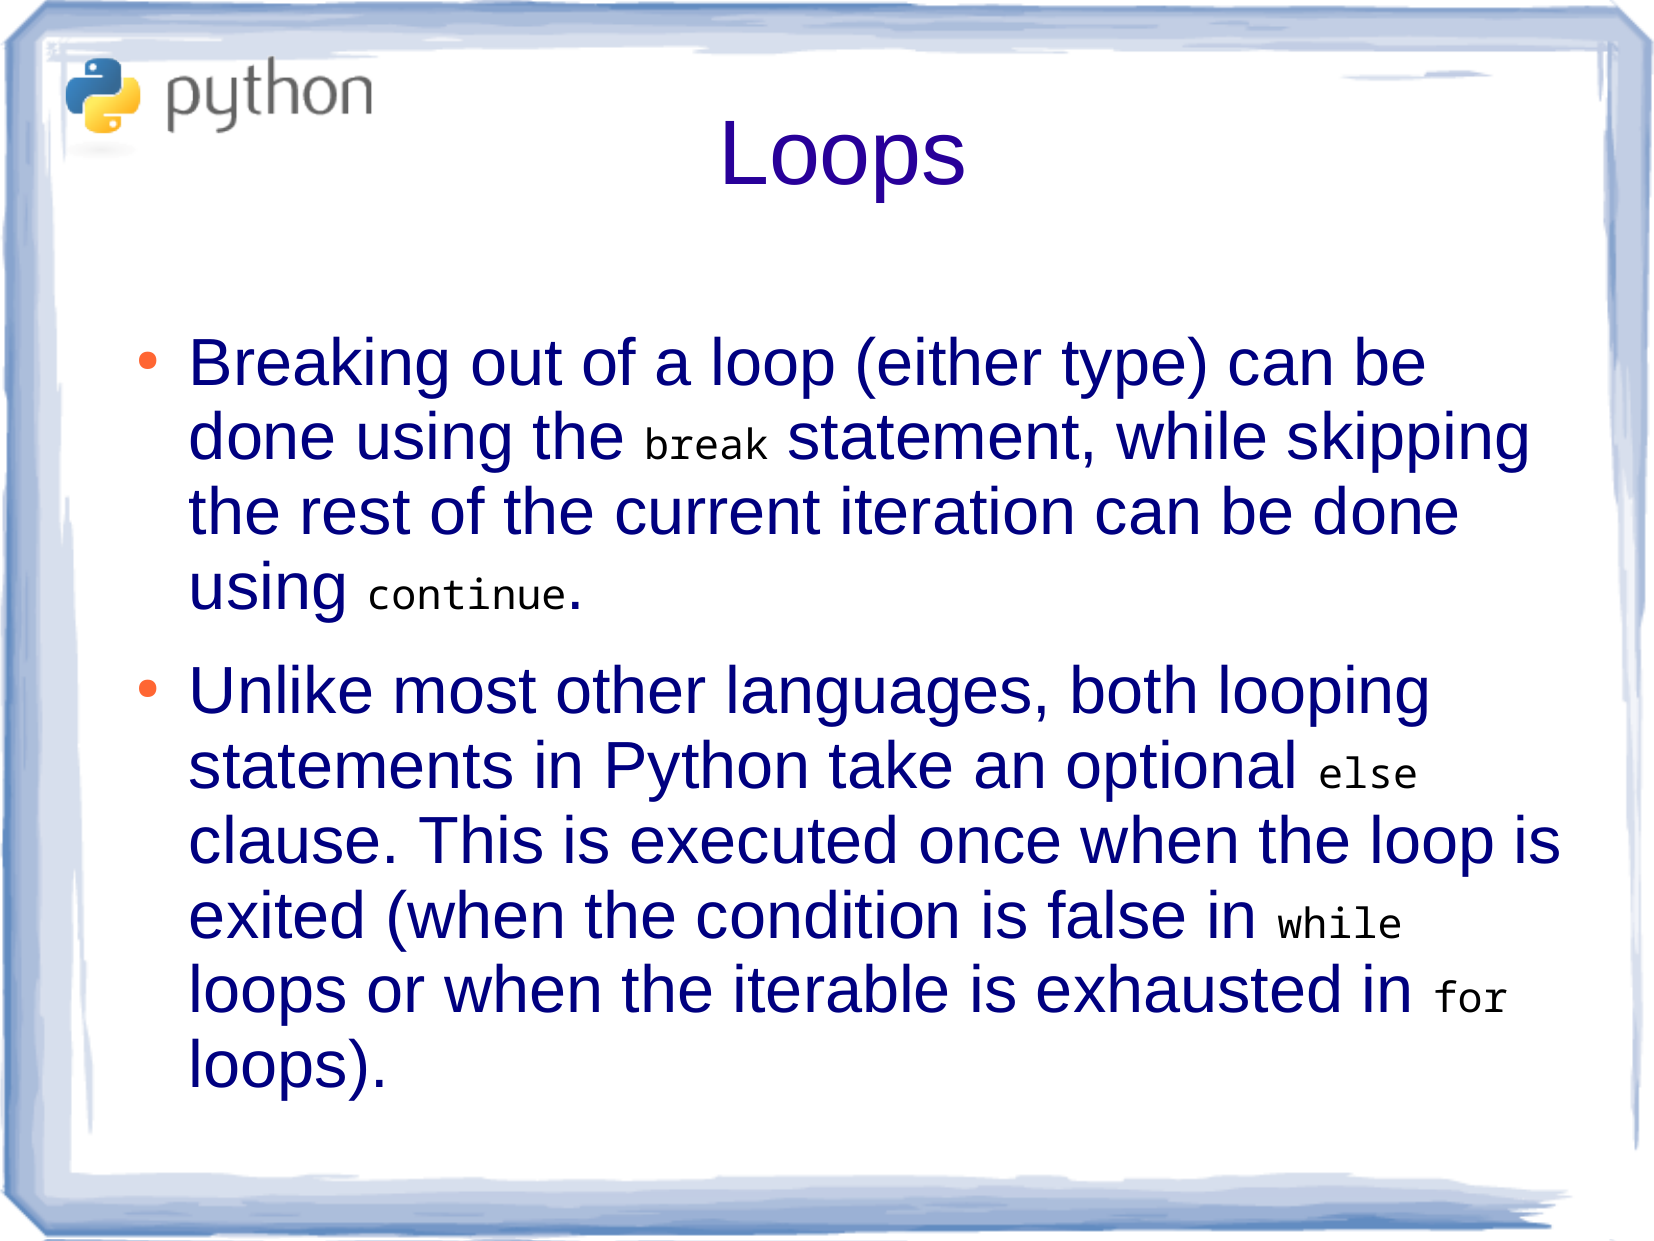

# Loops
Breaking out of a loop (either type) can be done using the break statement, while skipping the rest of the current iteration can be done using continue.
Unlike most other languages, both looping statements in Python take an optional else clause. This is executed once when the loop is exited (when the condition is false in while loops or when the iterable is exhausted in for loops).